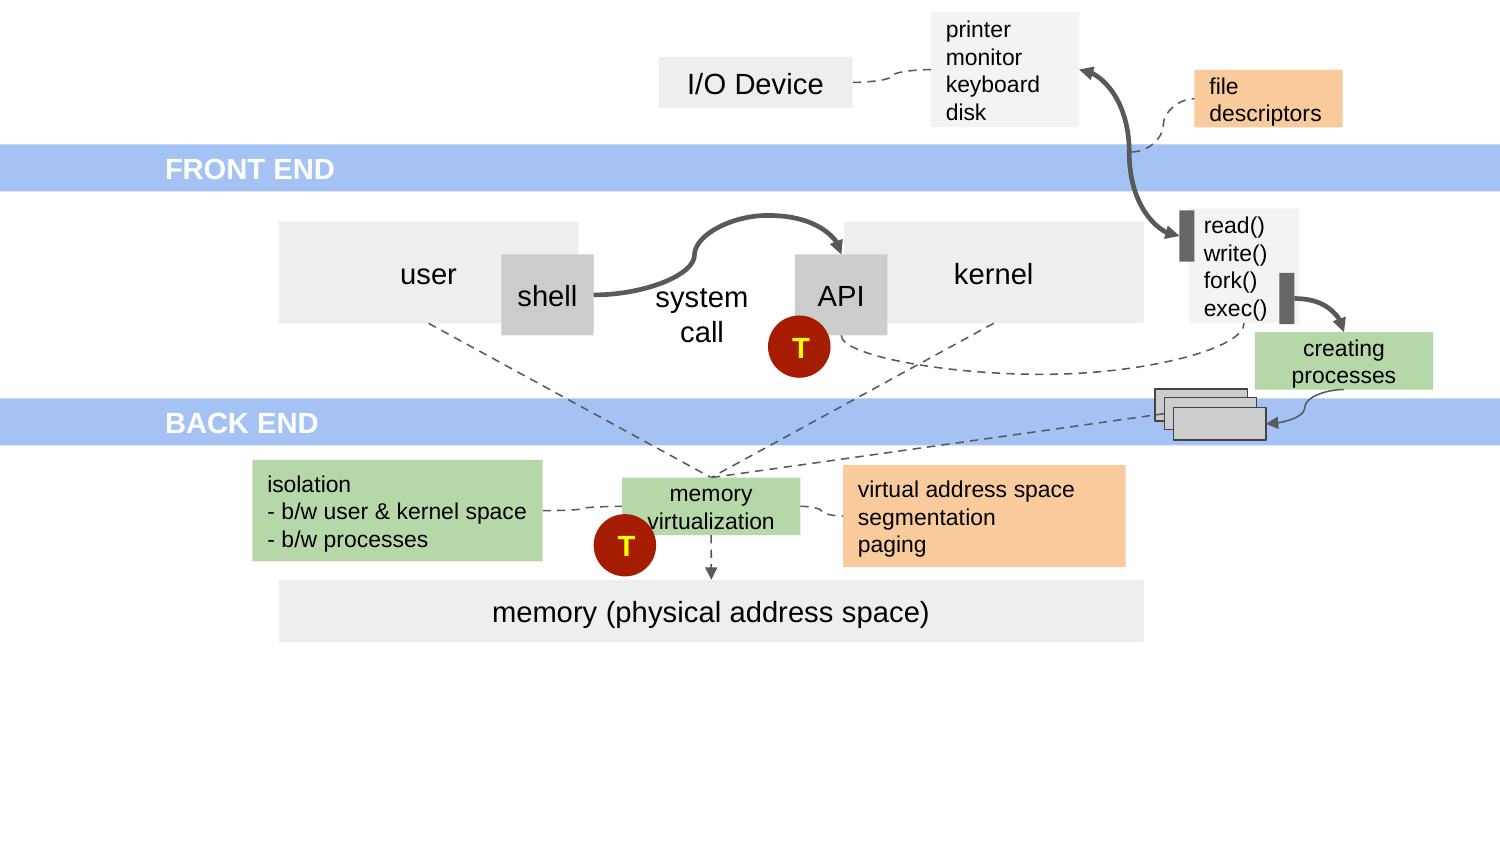

printer
monitor
keyboard
disk
I/O Device
file
descriptors
FRONT END
read()
write()
fork()
exec()
user
kernel
shell
API
system call
T
creating processes
process
process
BACK END
isolation
- b/w user & kernel space - b/w processes
virtual address space
segmentation
paging
memory virtualization
T
memory (physical address space)